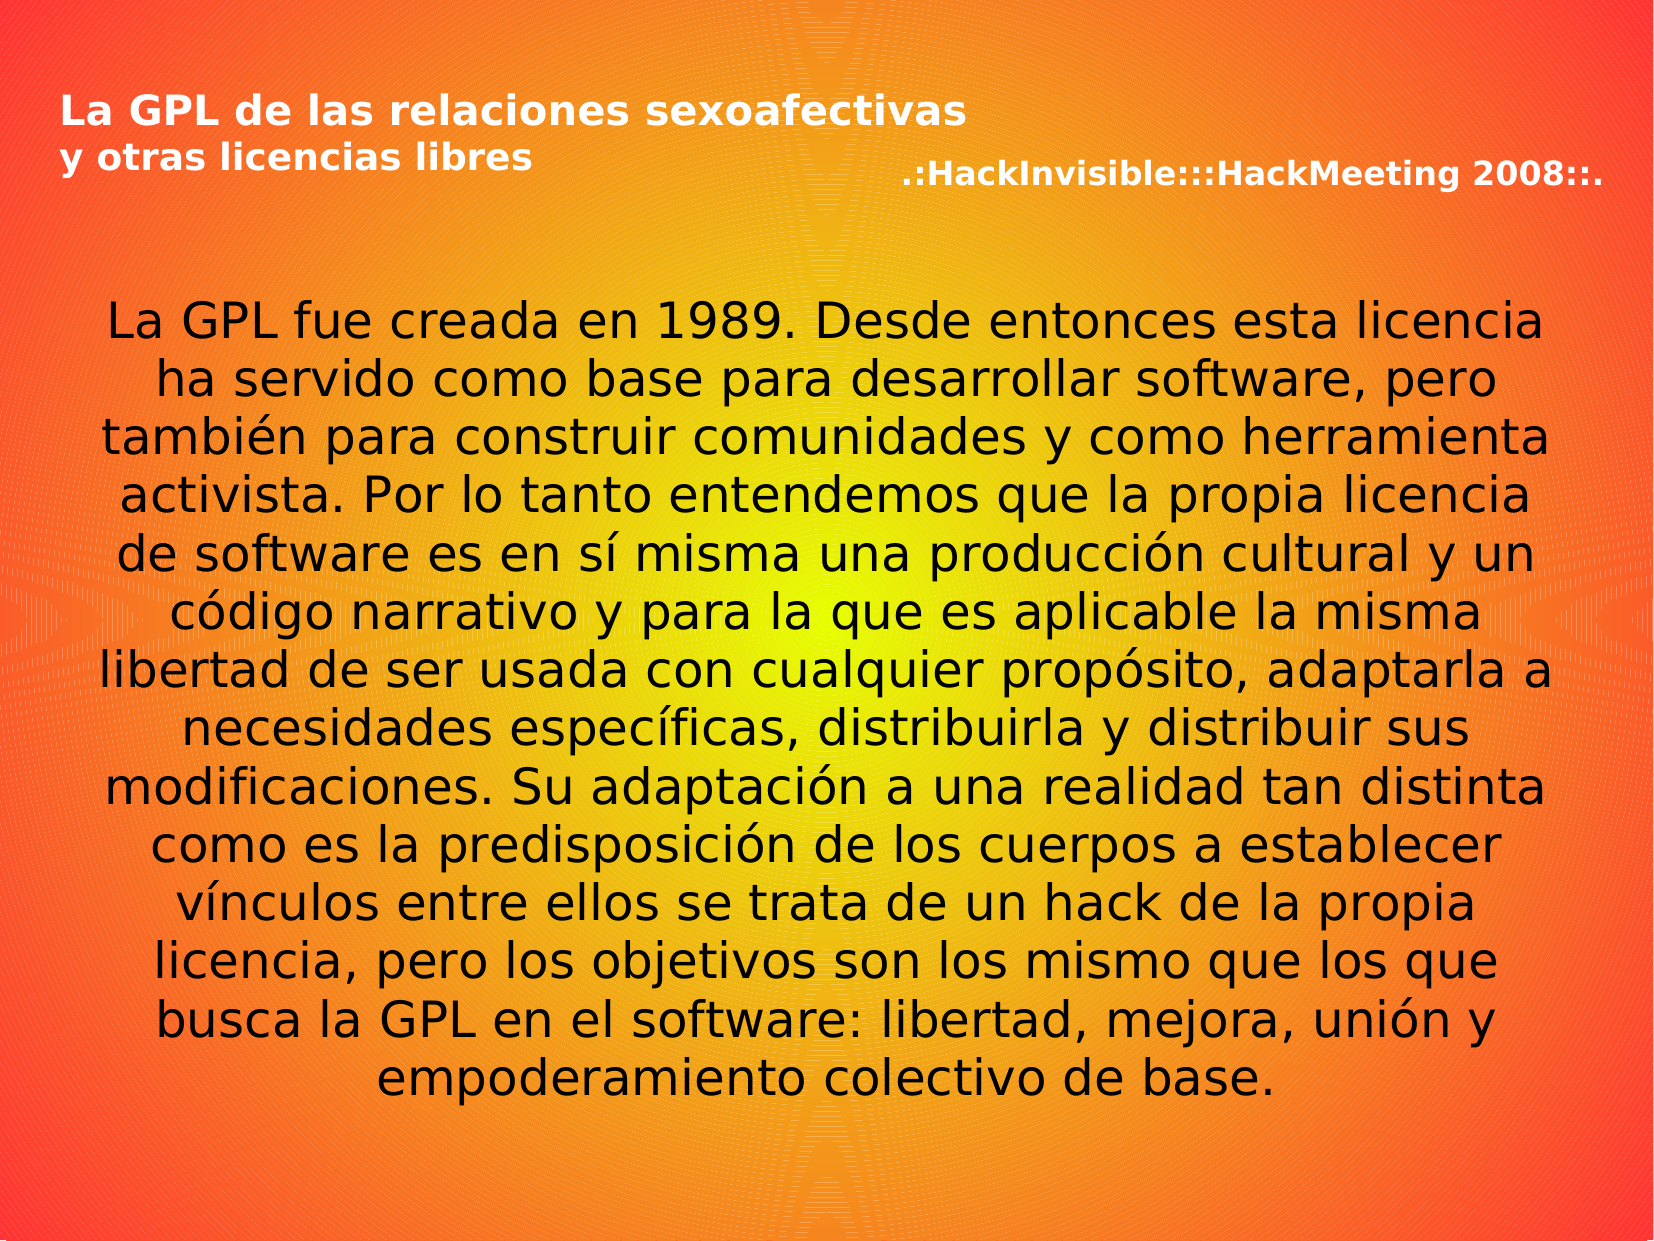

#
La GPL de las relaciones sexoafectivas
y otras licencias libres
.:HackInvisible:::HackMeeting 2008::.
La GPL fue creada en 1989. Desde entonces esta licencia ha servido como base para desarrollar software, pero también para construir comunidades y como herramienta activista. Por lo tanto entendemos que la propia licencia de software es en sí misma una producción cultural y un código narrativo y para la que es aplicable la misma libertad de ser usada con cualquier propósito, adaptarla a necesidades específicas, distribuirla y distribuir sus modificaciones. Su adaptación a una realidad tan distinta como es la predisposición de los cuerpos a establecer vínculos entre ellos se trata de un hack de la propia licencia, pero los objetivos son los mismo que los que busca la GPL en el software: libertad, mejora, unión y empoderamiento colectivo de base.